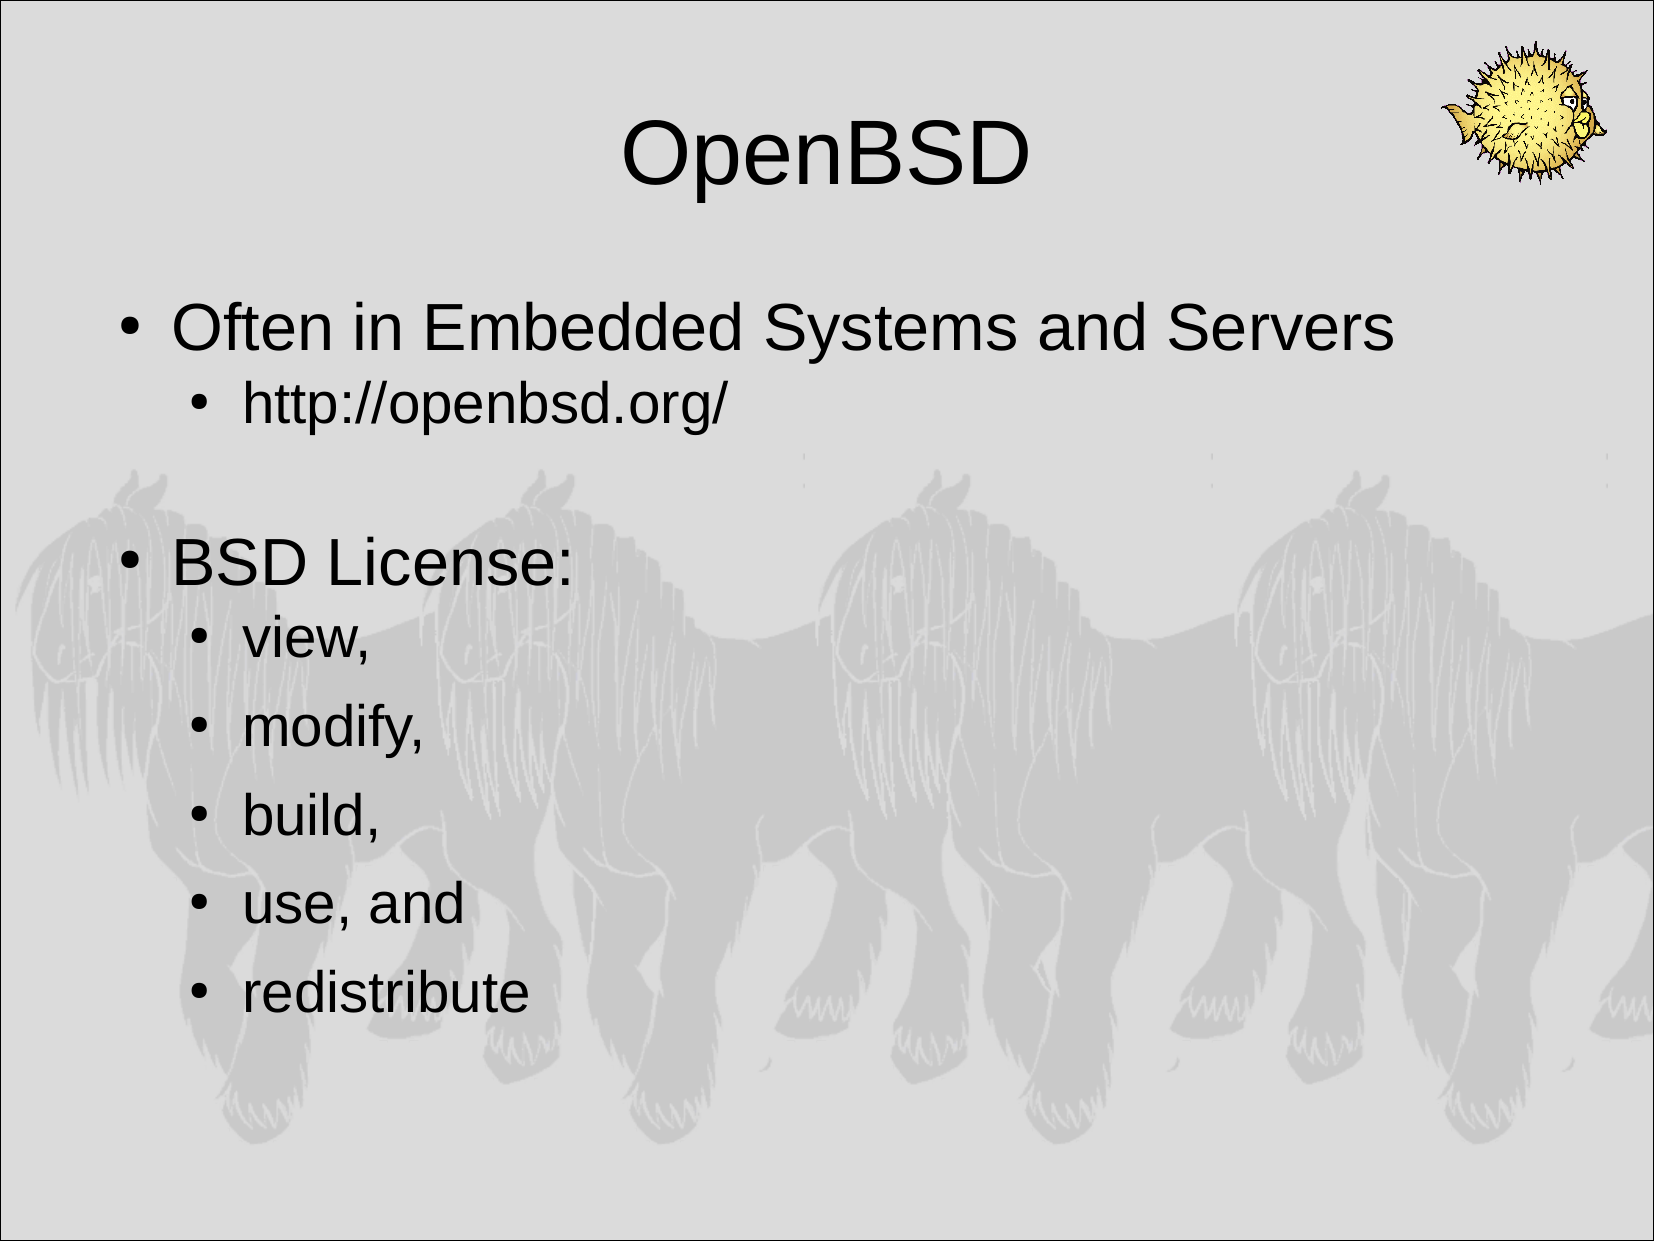

# OpenBSD
Often in Embedded Systems and Servers
http://openbsd.org/
BSD License:
view,
modify,
build,
use, and
redistribute